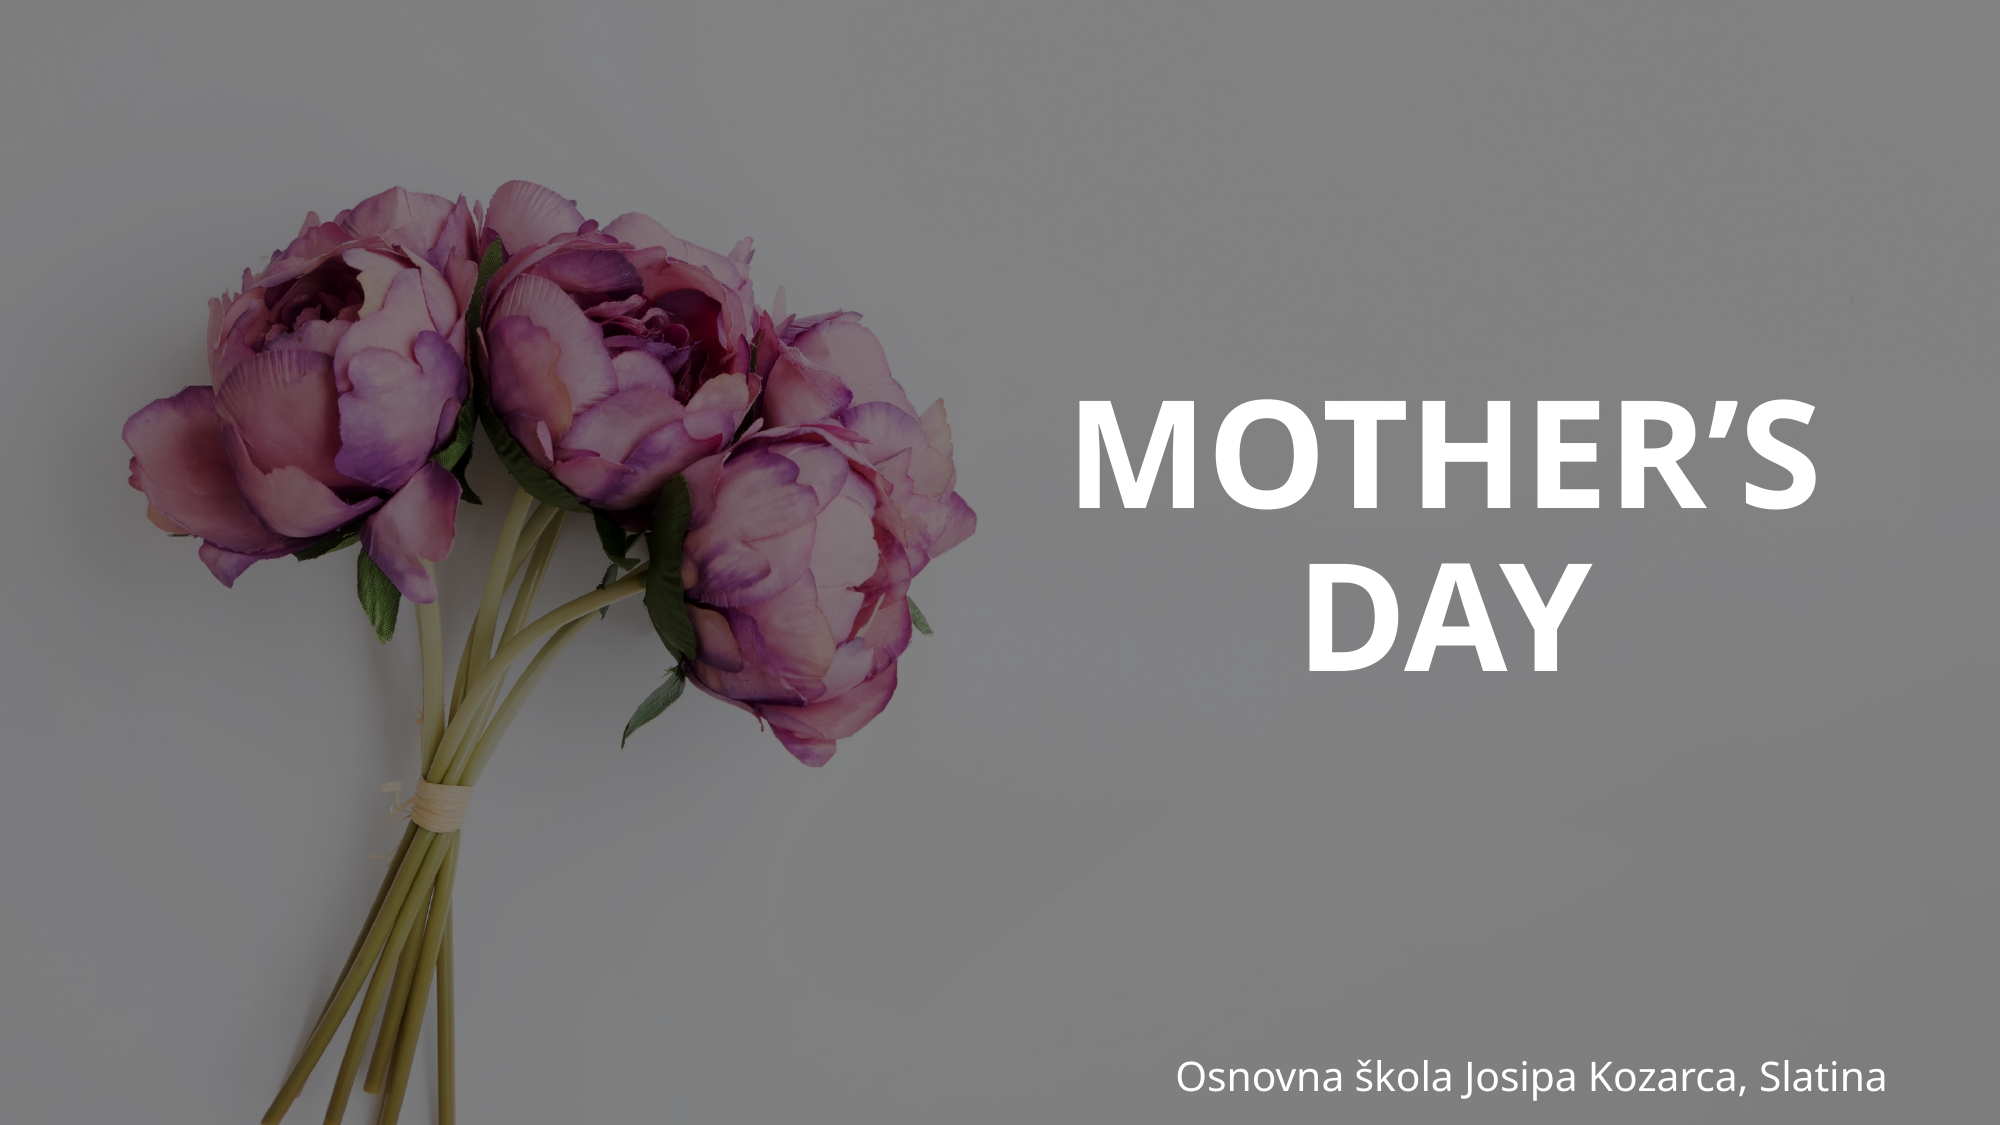

Mother’s Day
Osnovna škola Josipa Kozarca, Slatina